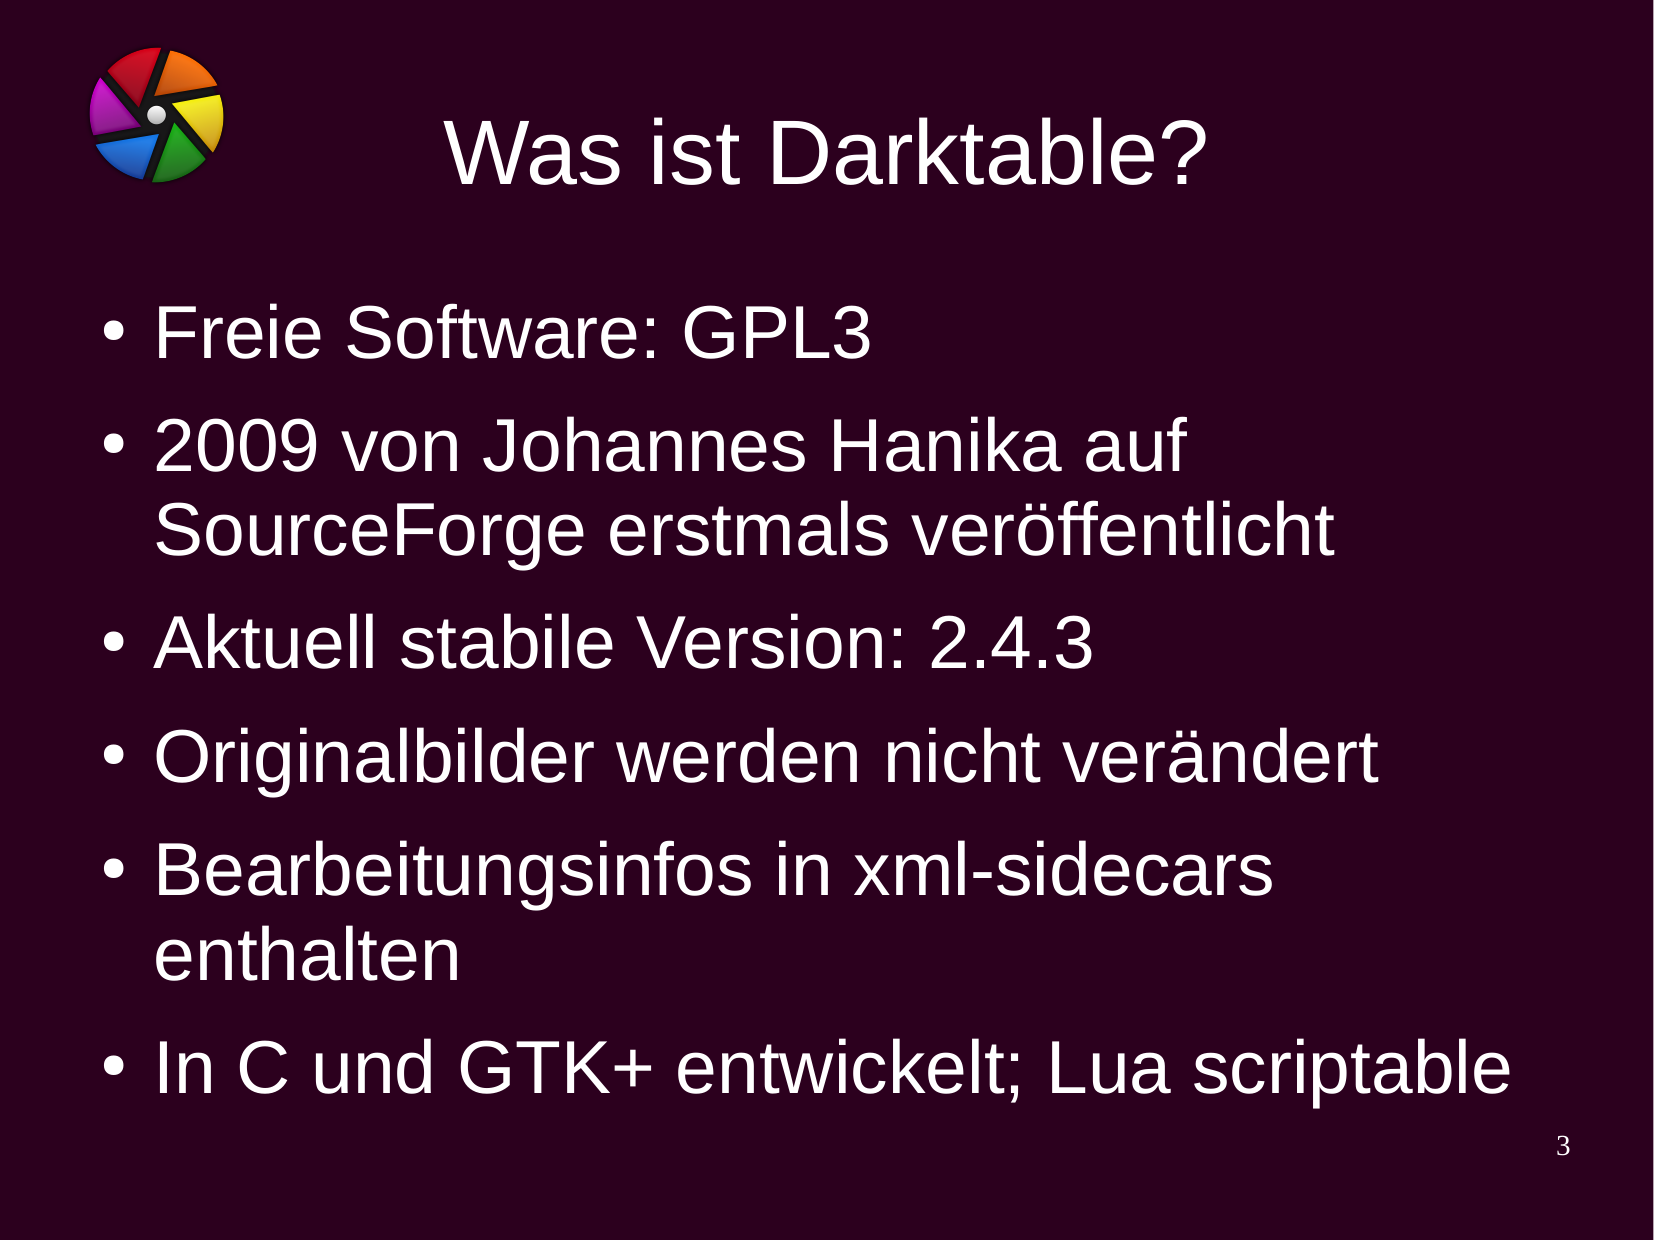

# Was ist Darktable?
Freie Software: GPL3
2009 von Johannes Hanika auf SourceForge erstmals veröffentlicht
Aktuell stabile Version: 2.4.3
Originalbilder werden nicht verändert
Bearbeitungsinfos in xml-sidecars enthalten
In C und GTK+ entwickelt; Lua scriptable
3